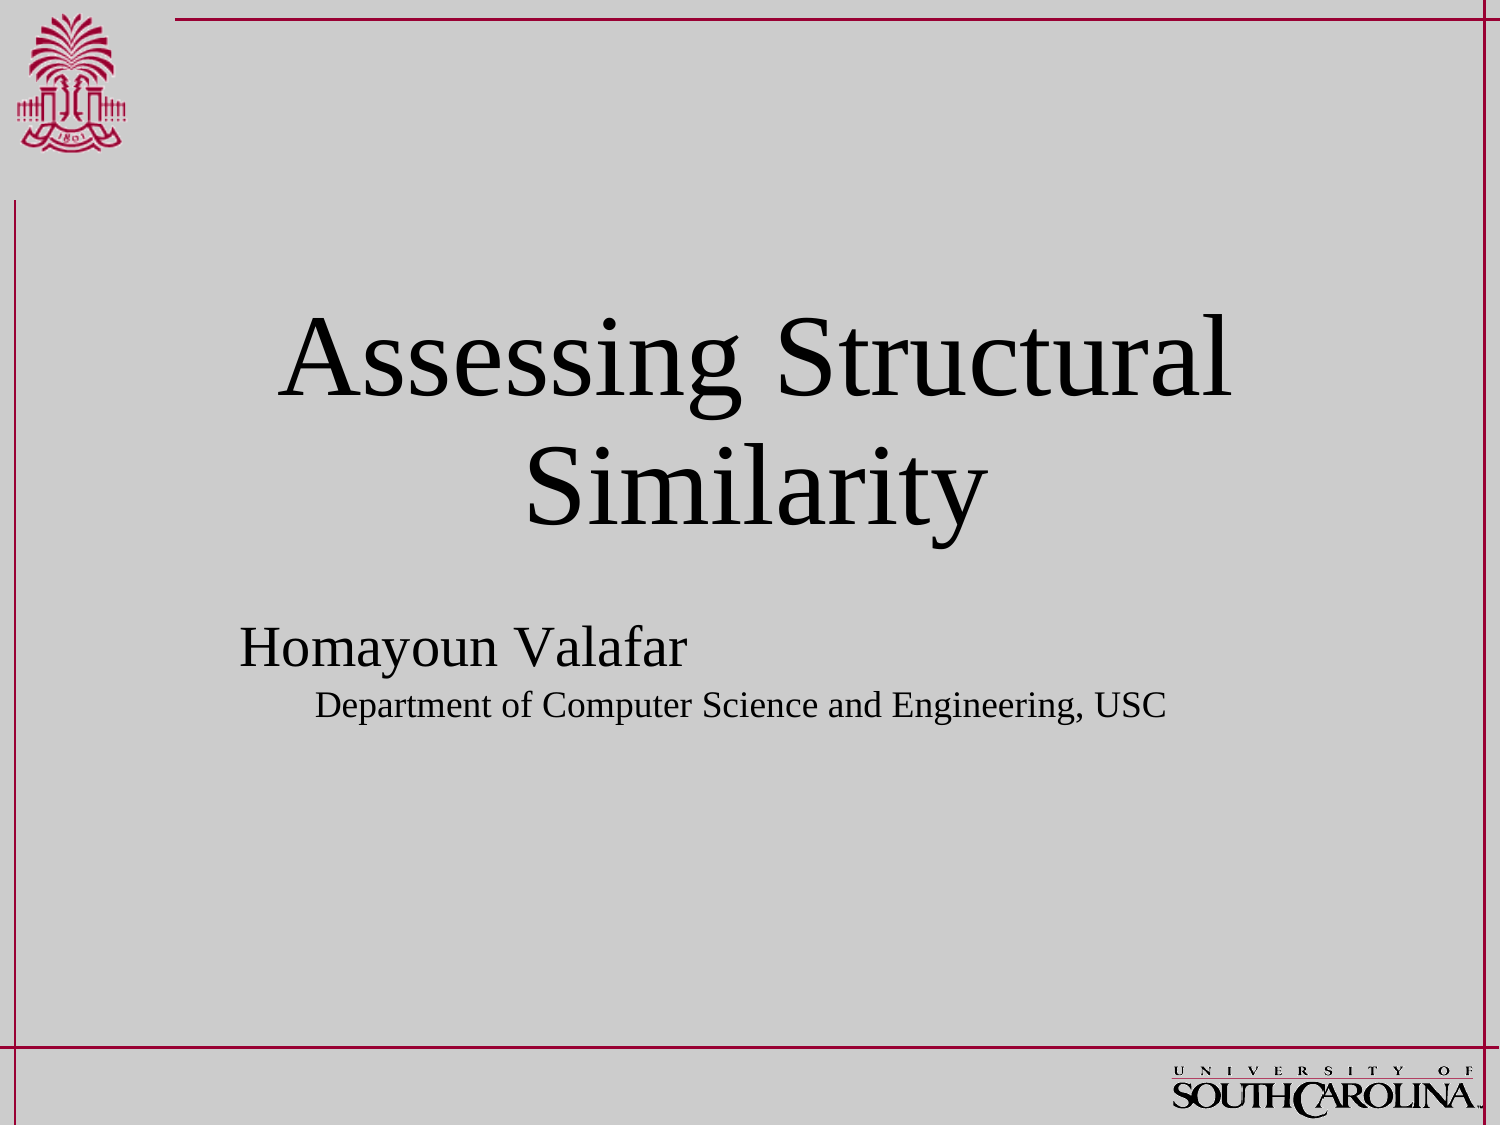

# Assessing Structural Similarity
Homayoun Valafar
	Department of Computer Science and Engineering, USC